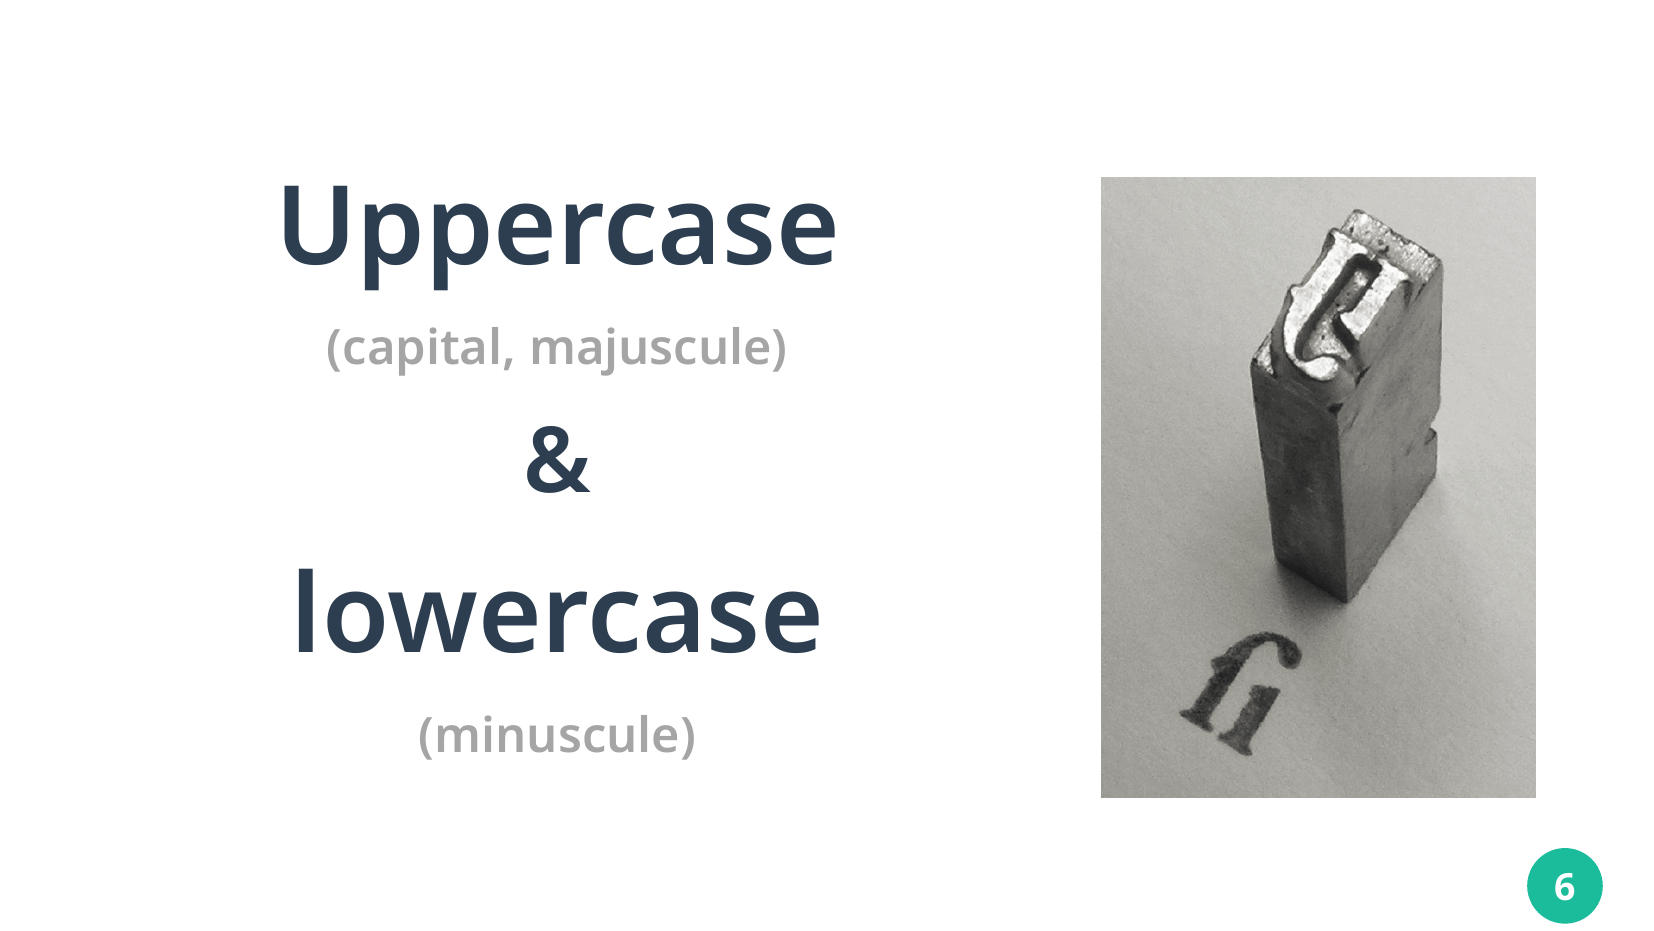

# Uppercase
(capital, majuscule)
&
lowercase
(minuscule)